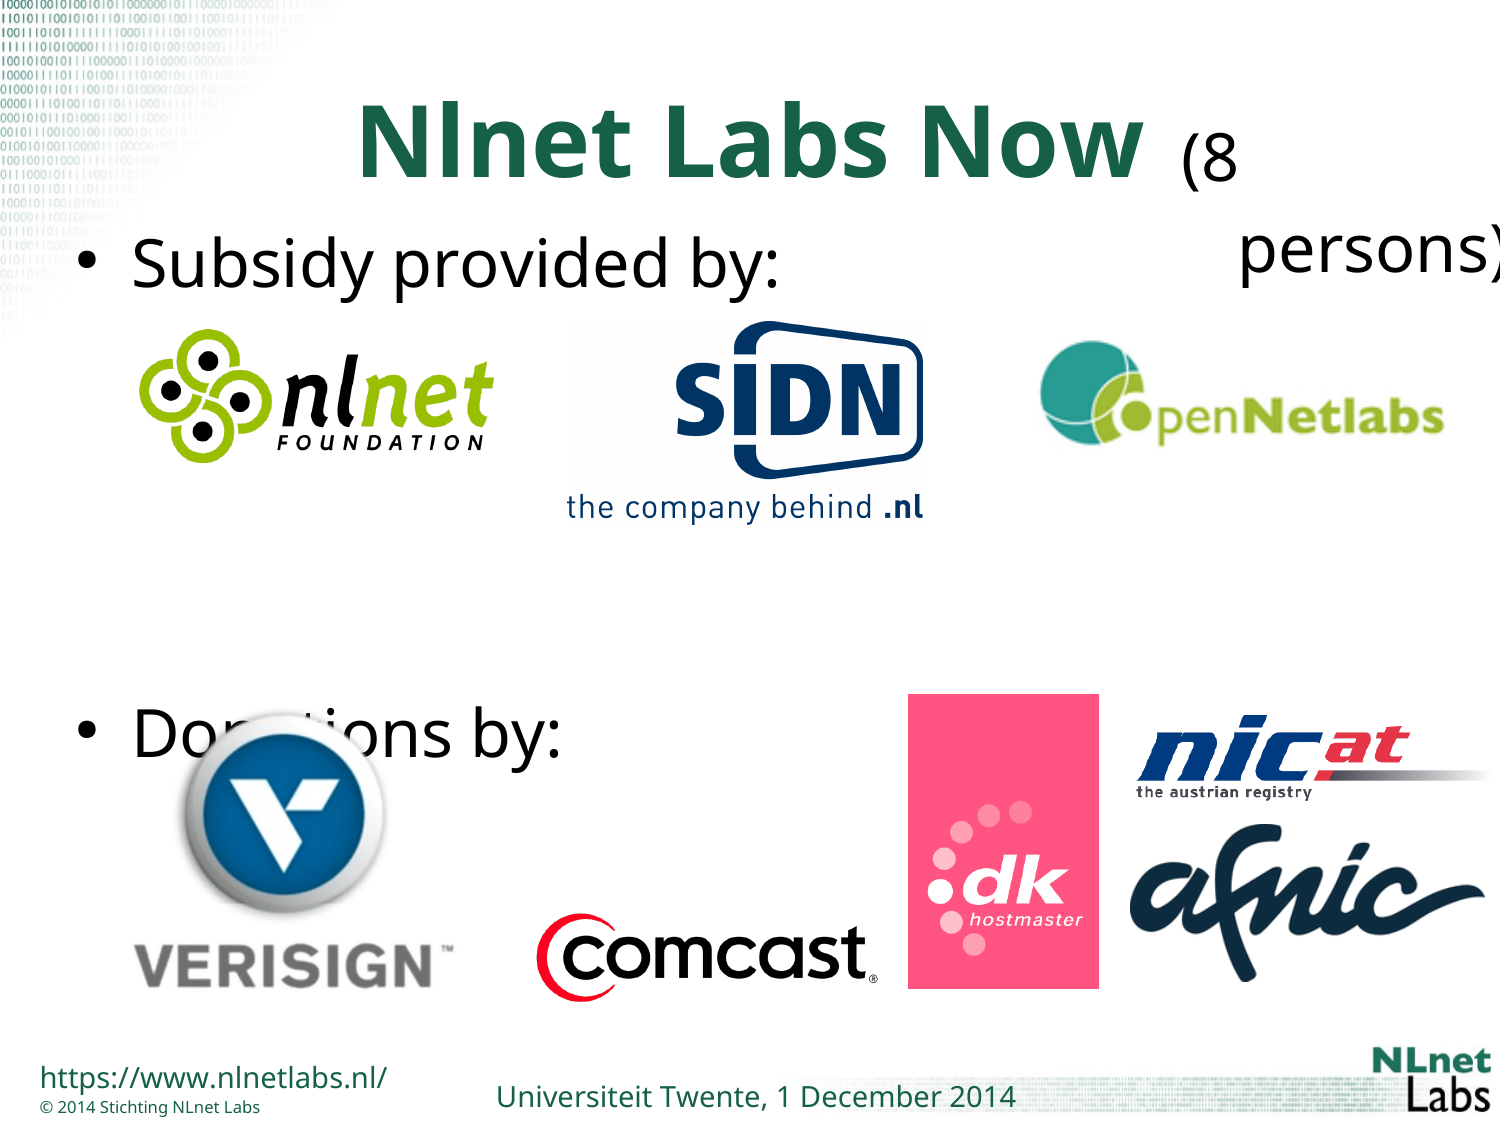

# Nlnet Labs Now
(8 persons)
Subsidy provided by:
Donations by: